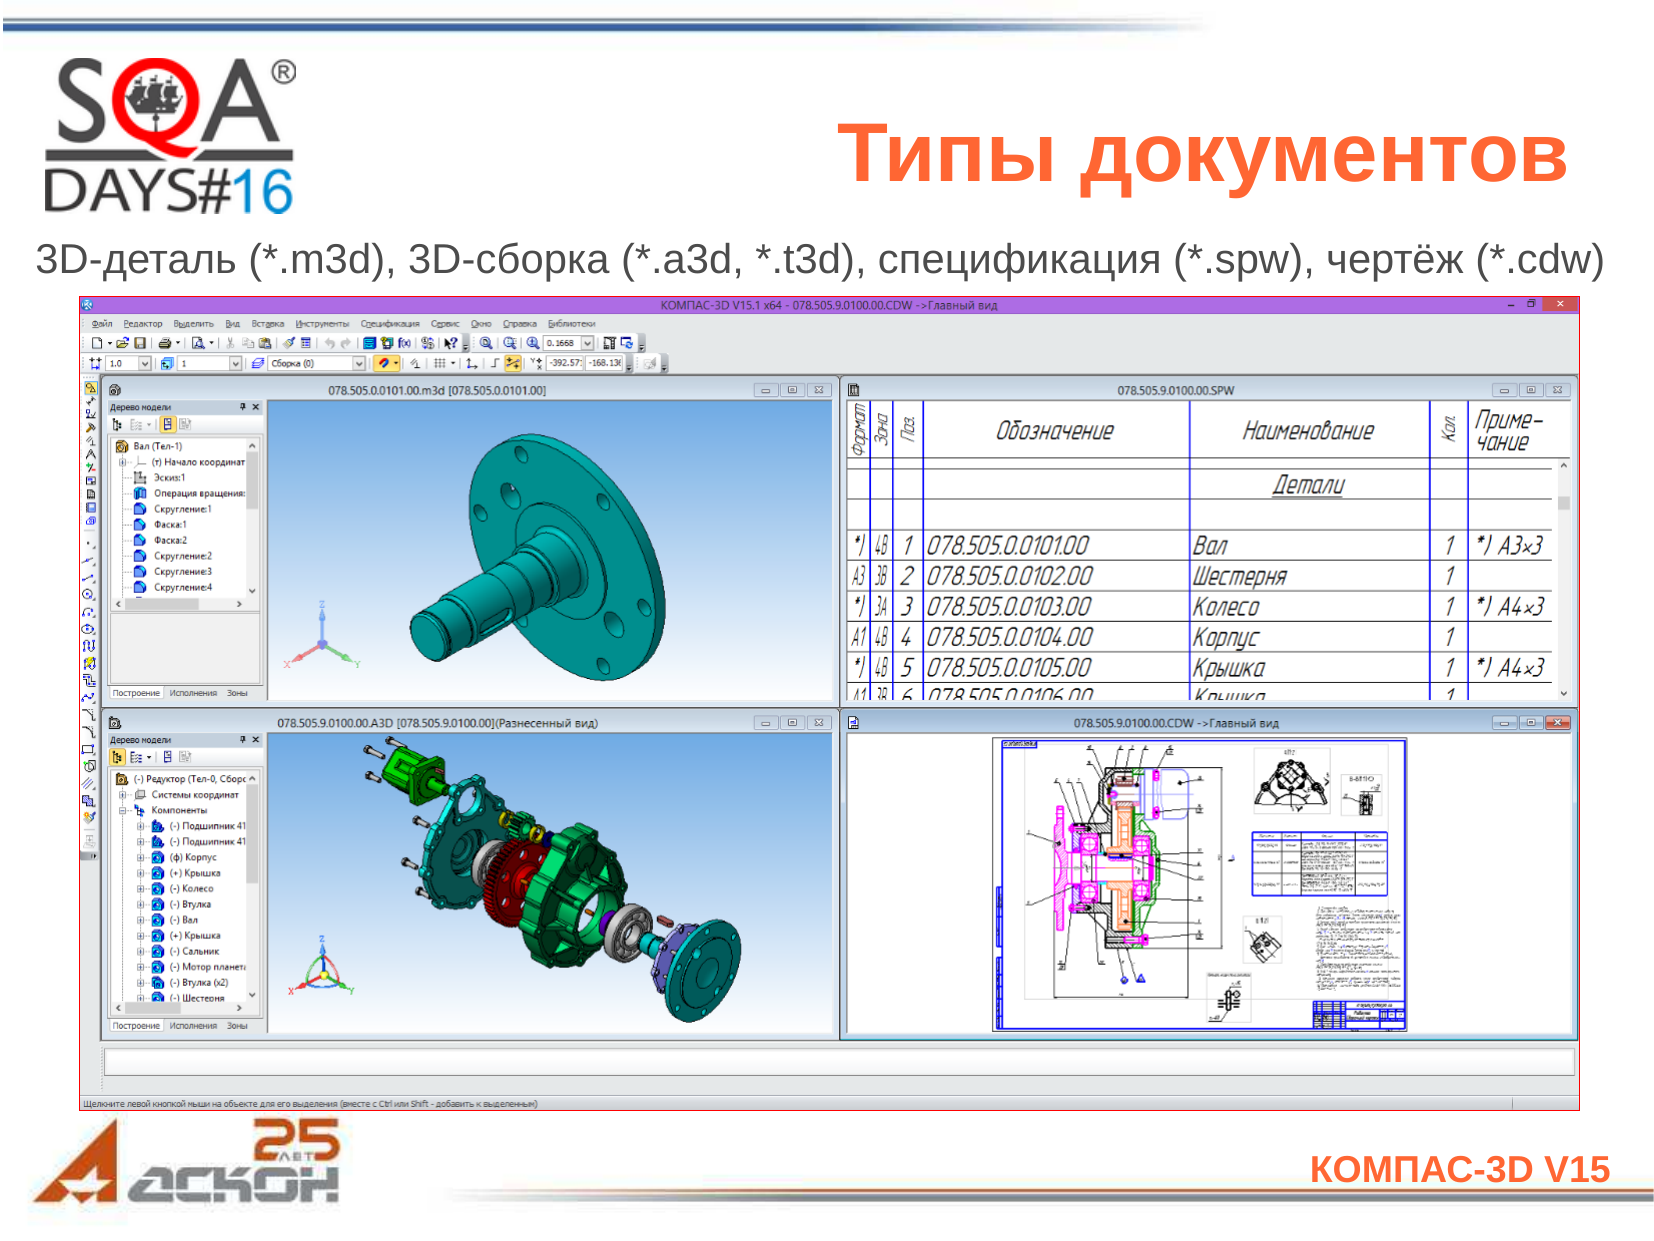

# Типы документов
3D-деталь (*.m3d), 3D-сборка (*.a3d, *.t3d), спецификация (*.spw), чертёж (*.cdw)